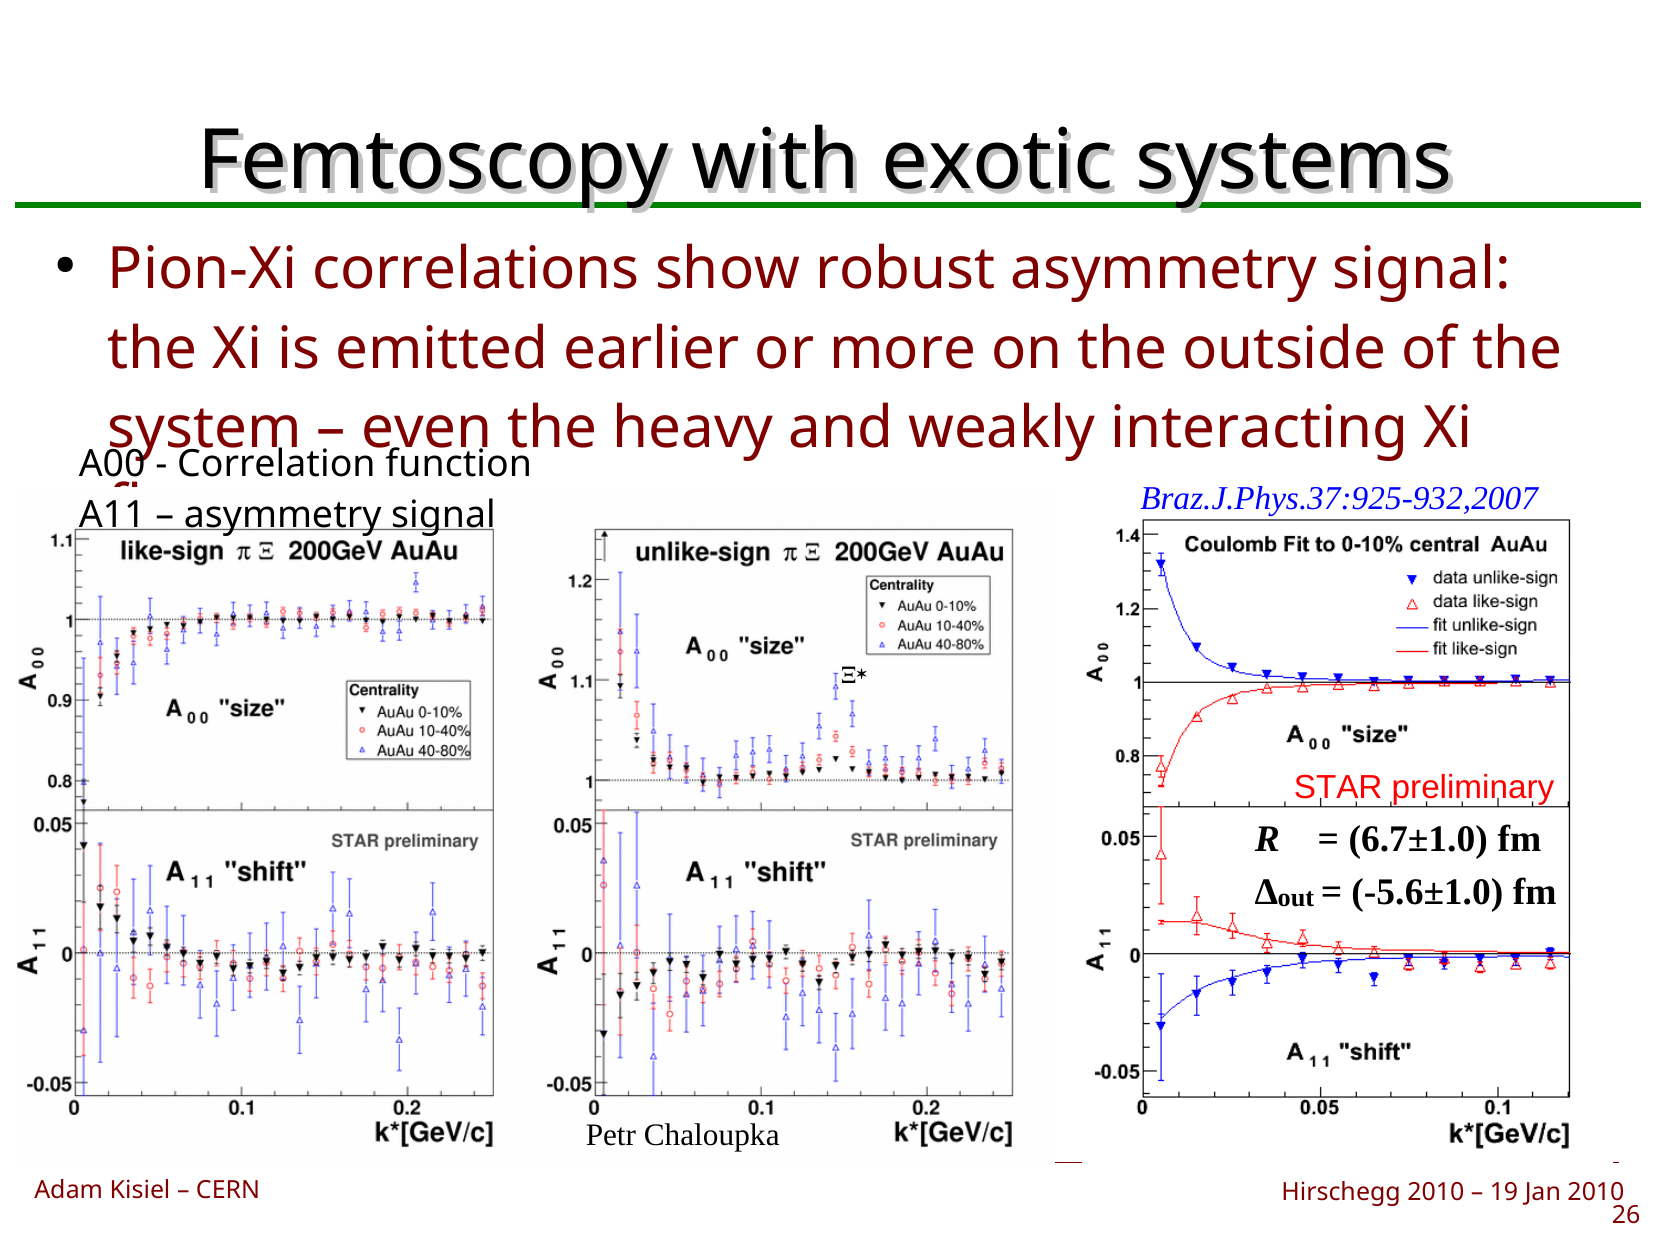

# Femtoscopy with exotic systems
Pion-Xi correlations show robust asymmetry signal: the Xi is emitted earlier or more on the outside of the system – even the heavy and weakly interacting Xi flows
A00 - Correlation function
A11 – asymmetry signal
Braz.J.Phys.37:925-932,2007
X*
STAR preliminary
R = (6.7±1.0) fm
∆out = (-5.6±1.0) fm
Petr Chaloupka
Petr Chaloupka